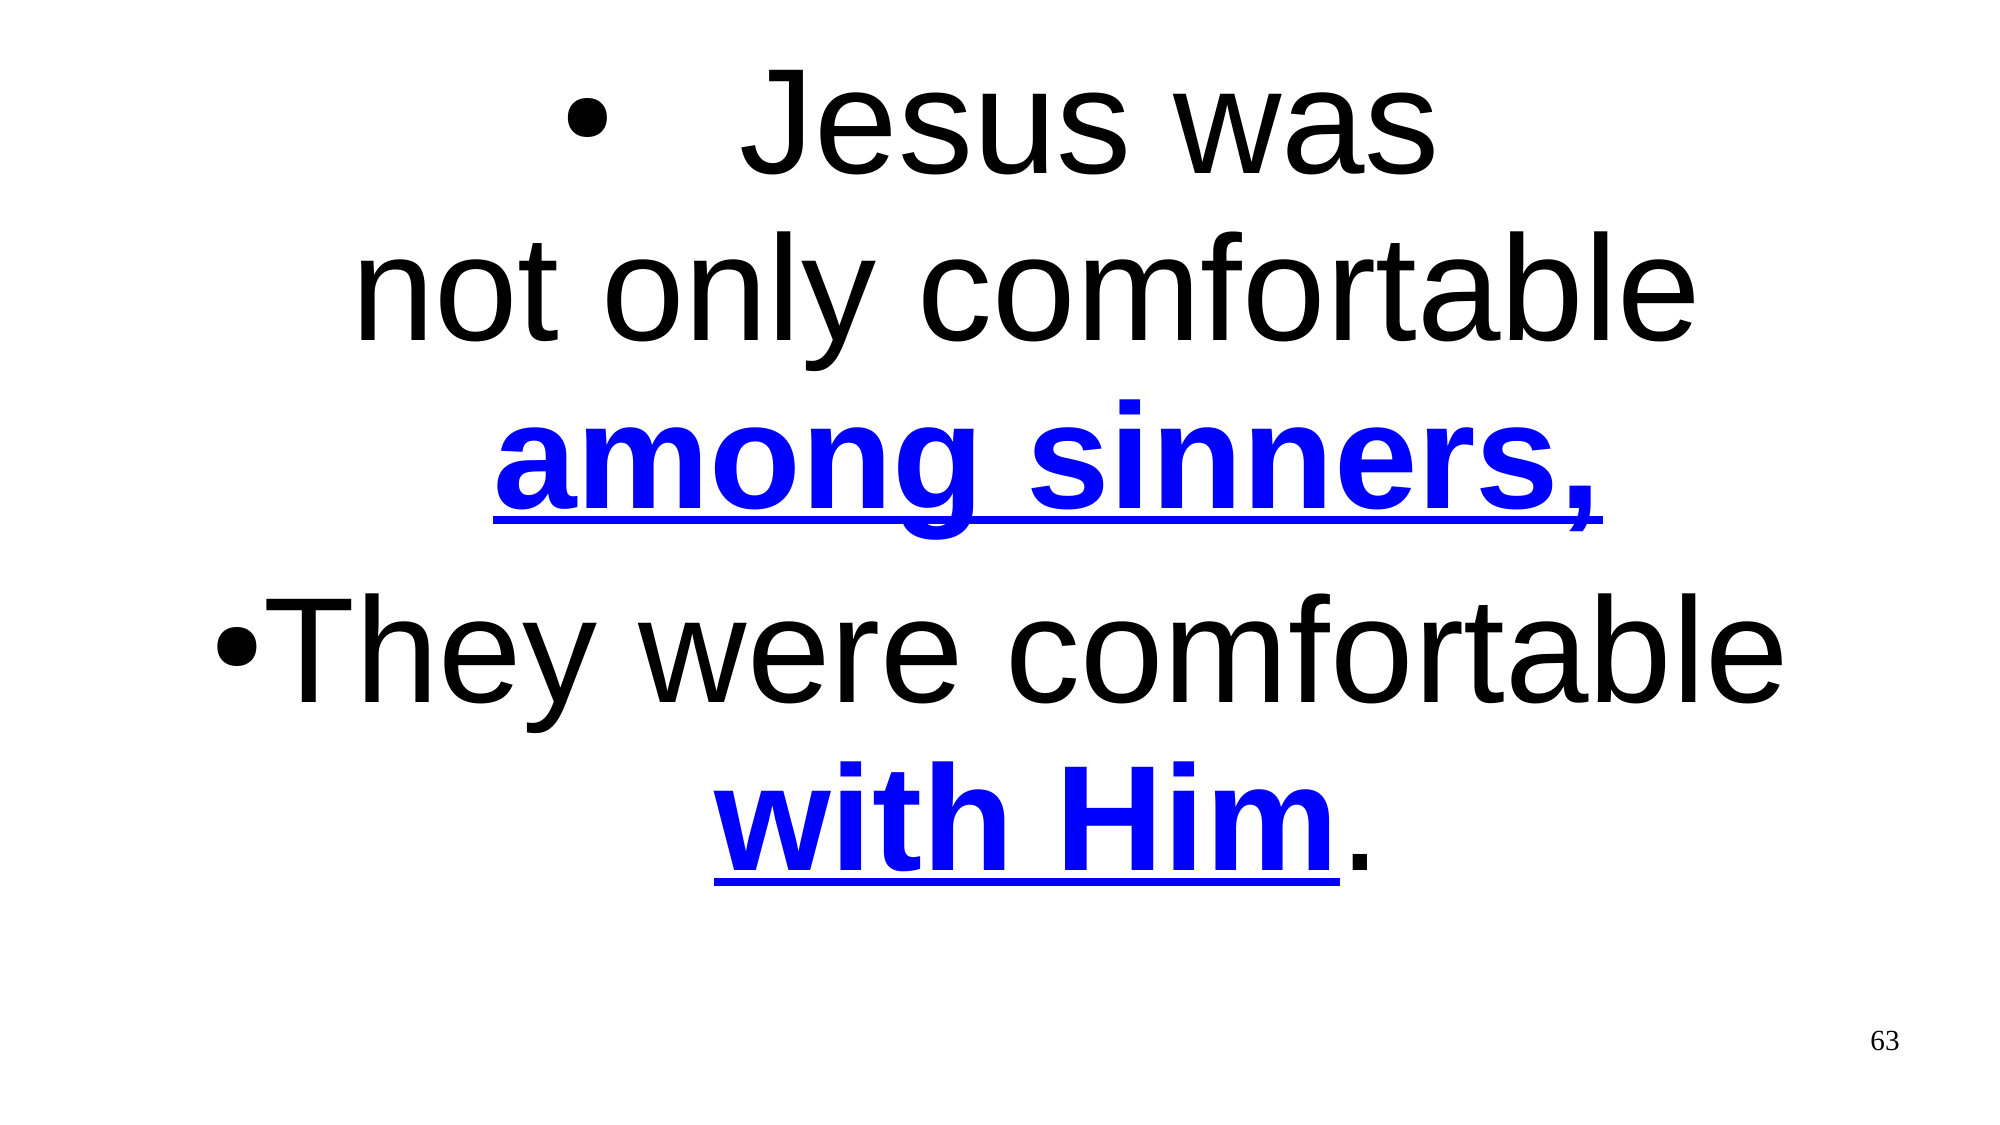

# Jesus was not only comfortable among sinners,
They were comfortable
with Him.
63